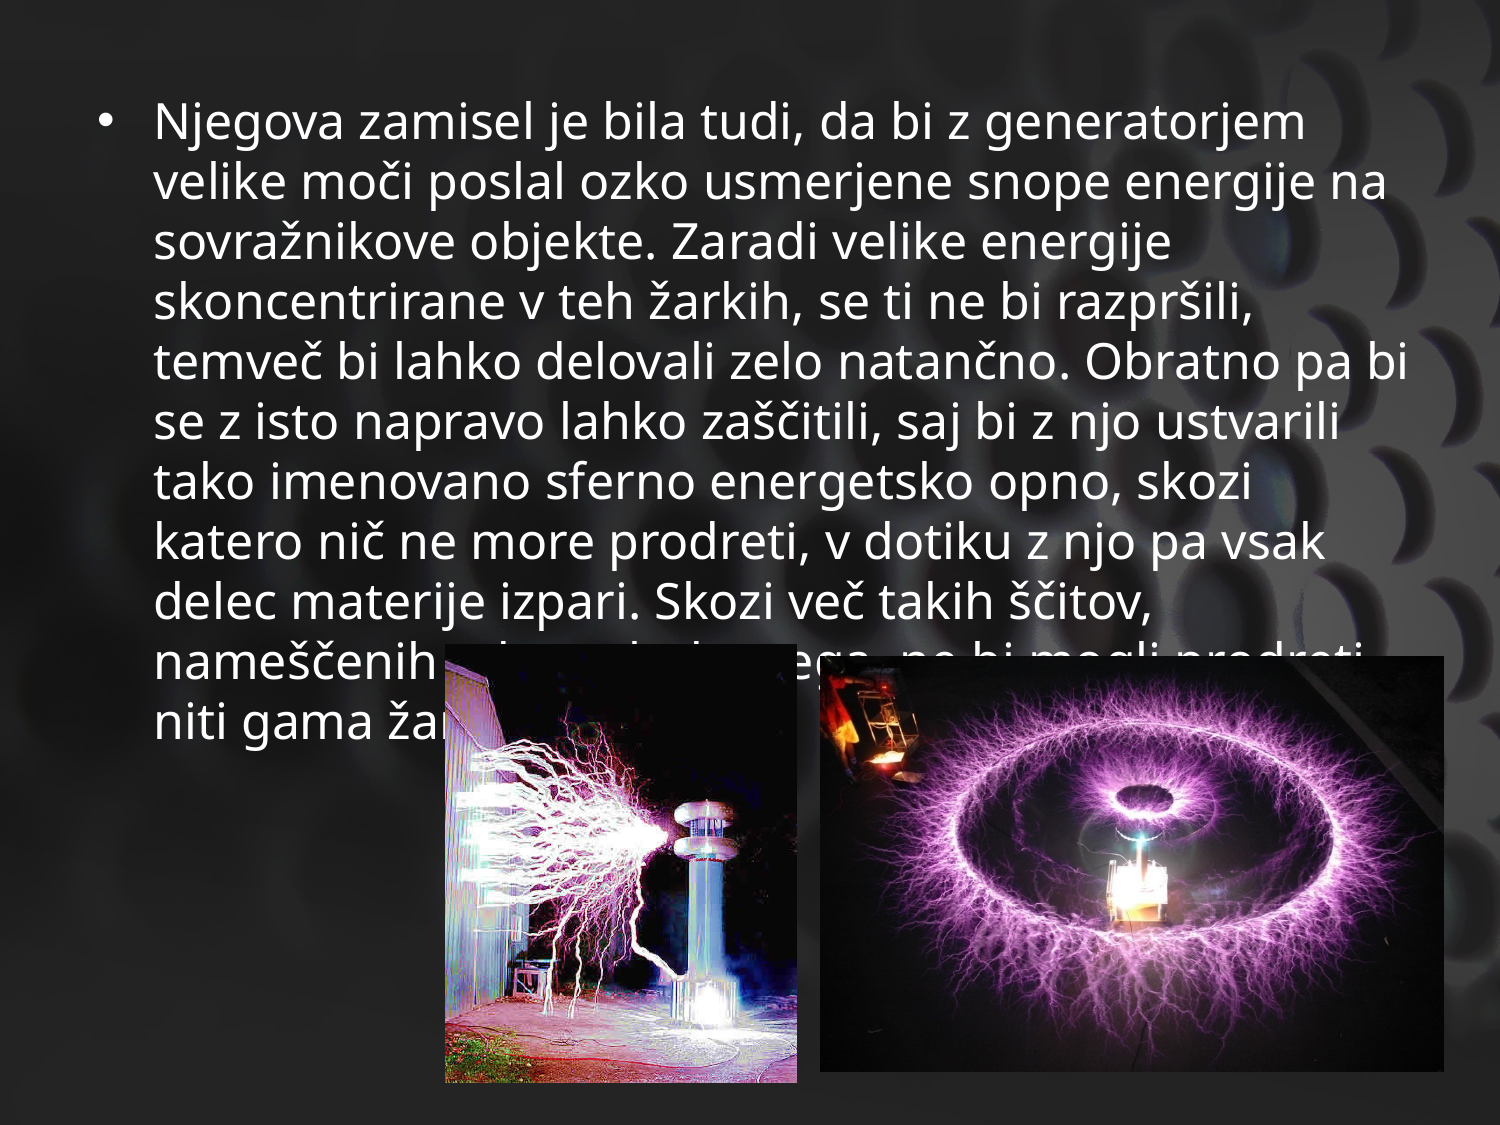

# Njegova zamisel je bila tudi, da bi z generatorjem velike moči poslal ozko usmerjene snope energije na sovražnikove objekte. Zaradi velike energije skoncentrirane v teh žarkih, se ti ne bi razpršili, temveč bi lahko delovali zelo natančno. Obratno pa bi se z isto napravo lahko zaščitili, saj bi z njo ustvarili tako imenovano sferno energetsko opno, skozi katero nič ne more prodreti, v dotiku z njo pa vsak delec materije izpari. Skozi več takih ščitov, nameščenih eden vrh drugega, ne bi mogli prodreti niti gama žarki.